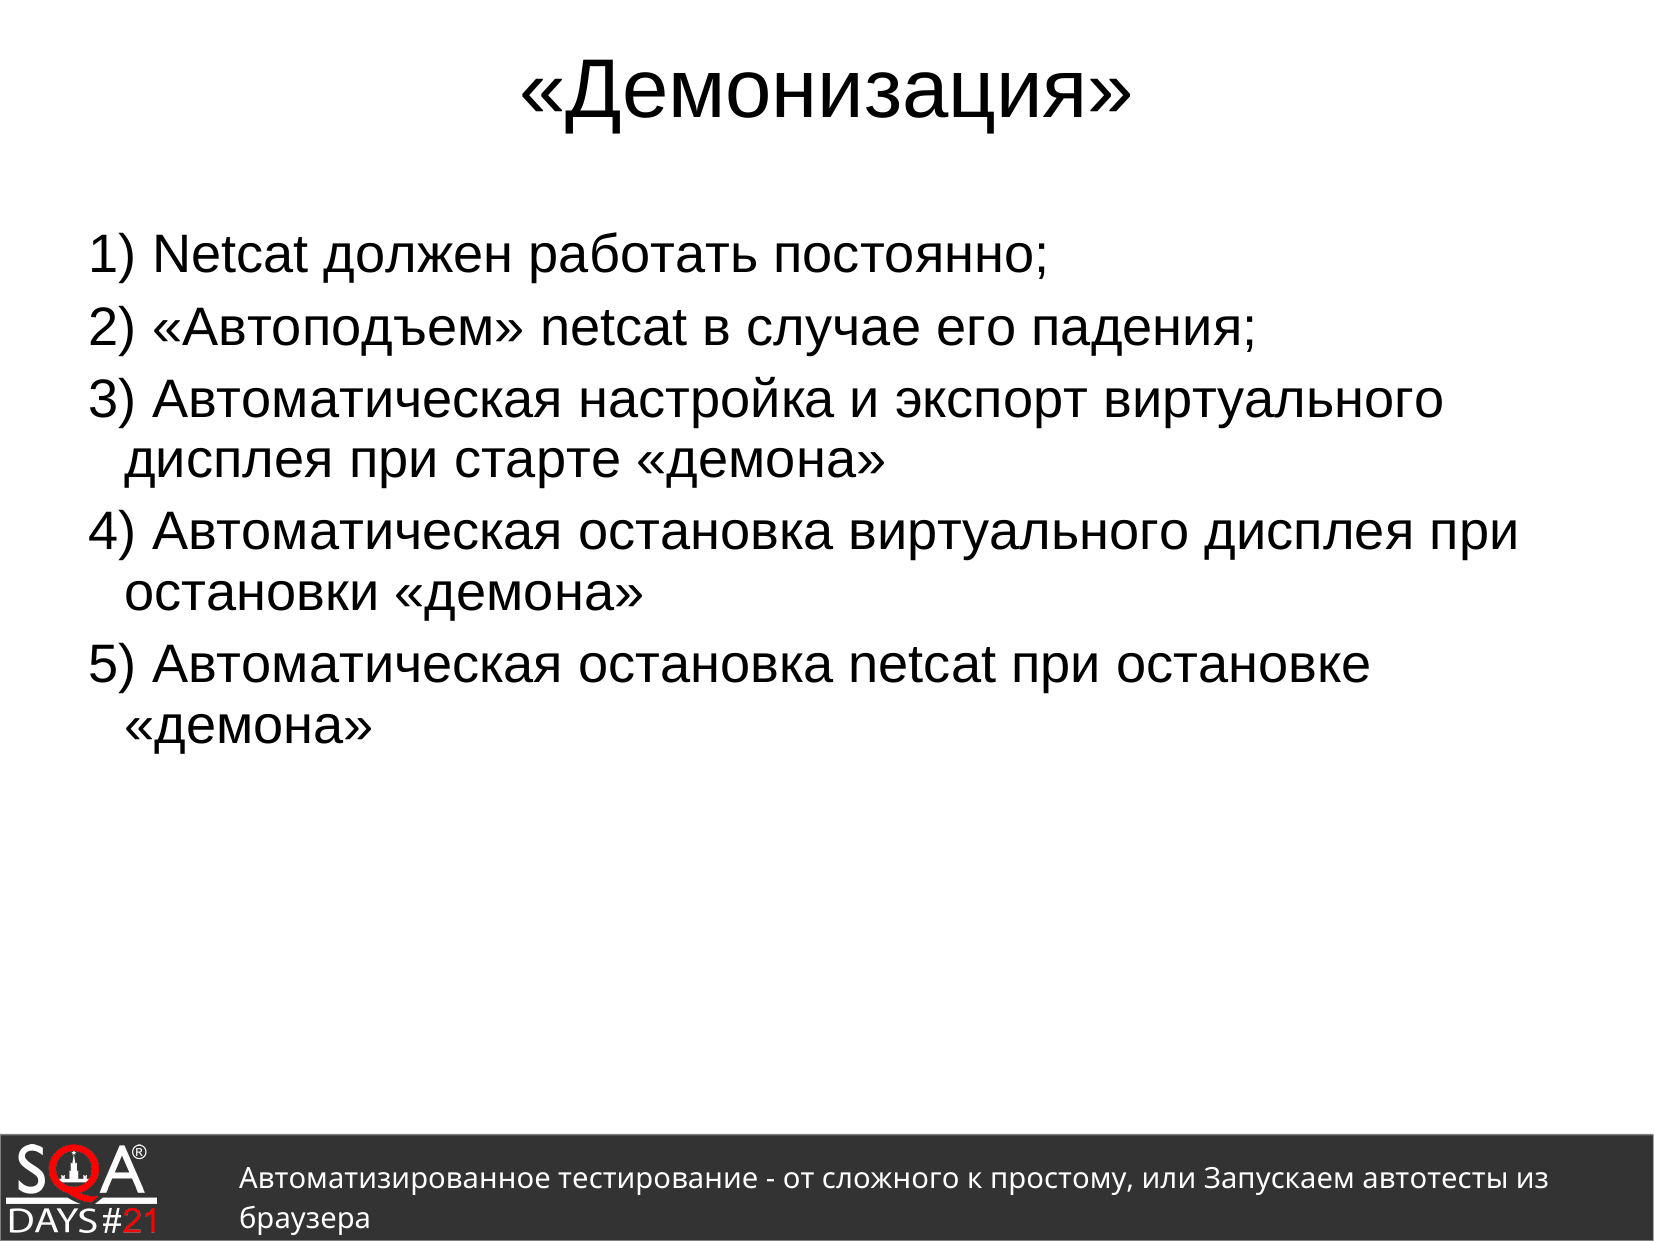

«Демонизация»
 Netcat должен работать постоянно;
 «Автоподъем» netcat в случае его падения;
 Автоматическая настройка и экспорт виртуального дисплея при старте «демона»
 Автоматическая остановка виртуального дисплея при остановки «демона»
 Автоматическая остановка netcat при остановке «демона»
Автоматизированное тестирование - от сложного к простому, или Запускаем автотесты из браузера